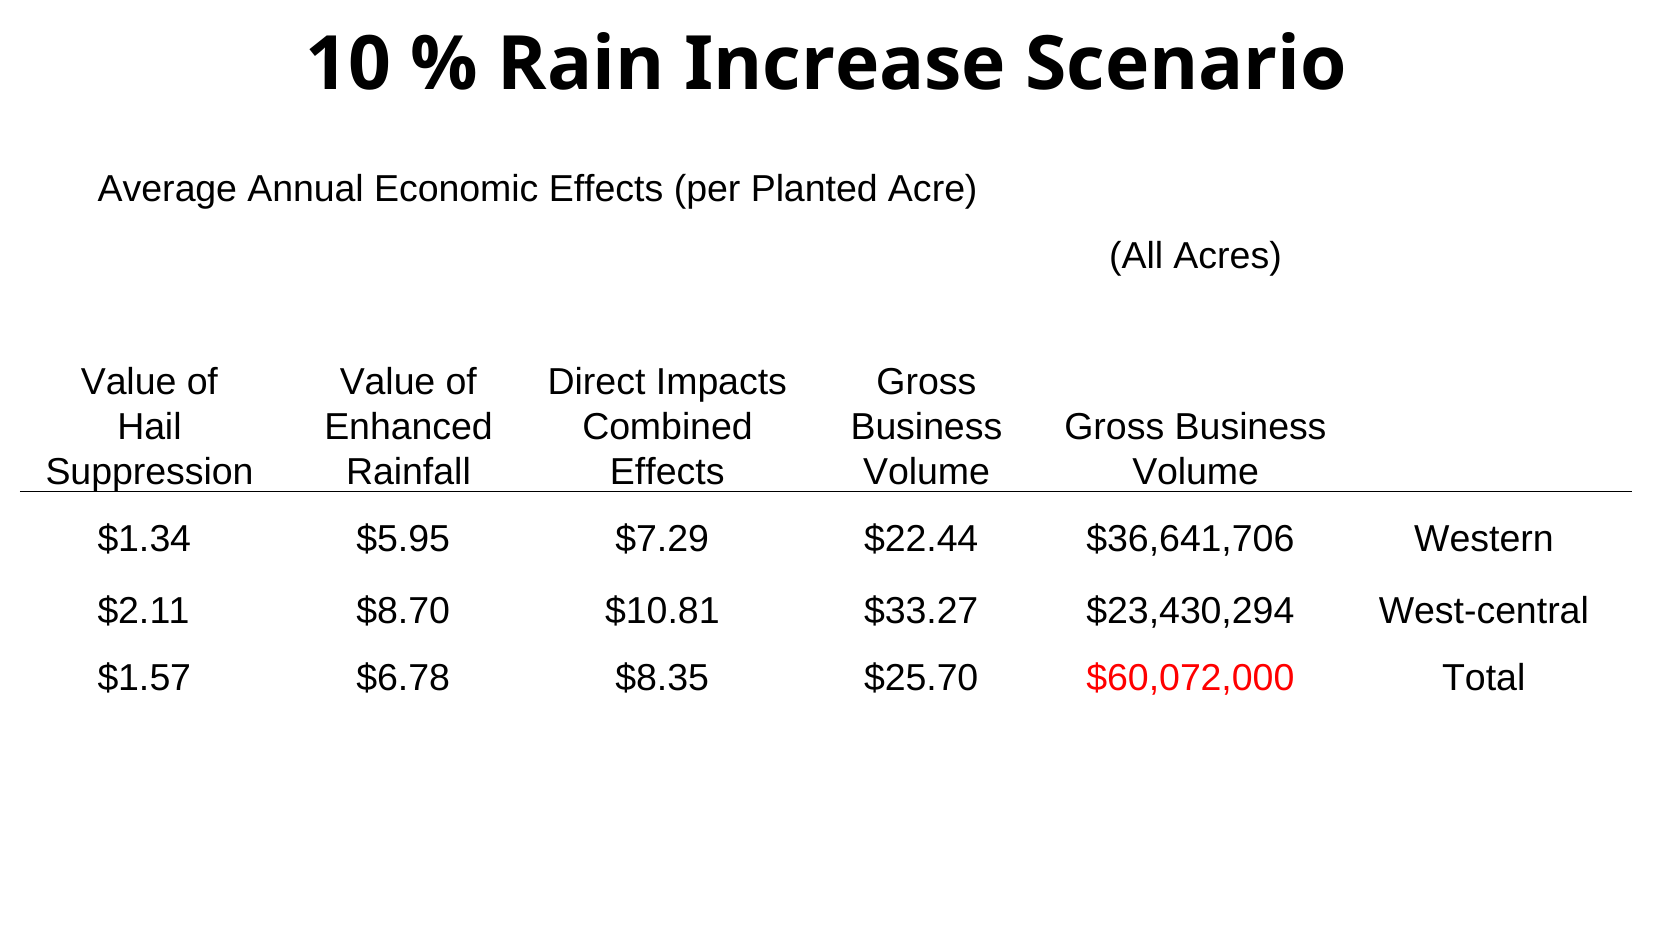

# 10 % Rain Increase Scenario
| Average Annual Economic Effects (per Planted Acre) | | | | | |
| --- | --- | --- | --- | --- | --- |
| | | | | (All Acres) | |
| Value of Hail Suppression | Value of Enhanced Rainfall | Direct Impacts Combined Effects | Gross Business Volume | Gross Business Volume | |
| | | | | | |
| | | | | | |
| $1.34 | $5.95 | $7.29 | $22.44 | $36,641,706 | Western |
| $2.11 | $8.70 | $10.81 | $33.27 | $23,430,294 | West-central |
| $1.57 | $6.78 | $8.35 | $25.70 | $60,072,000 | Total |